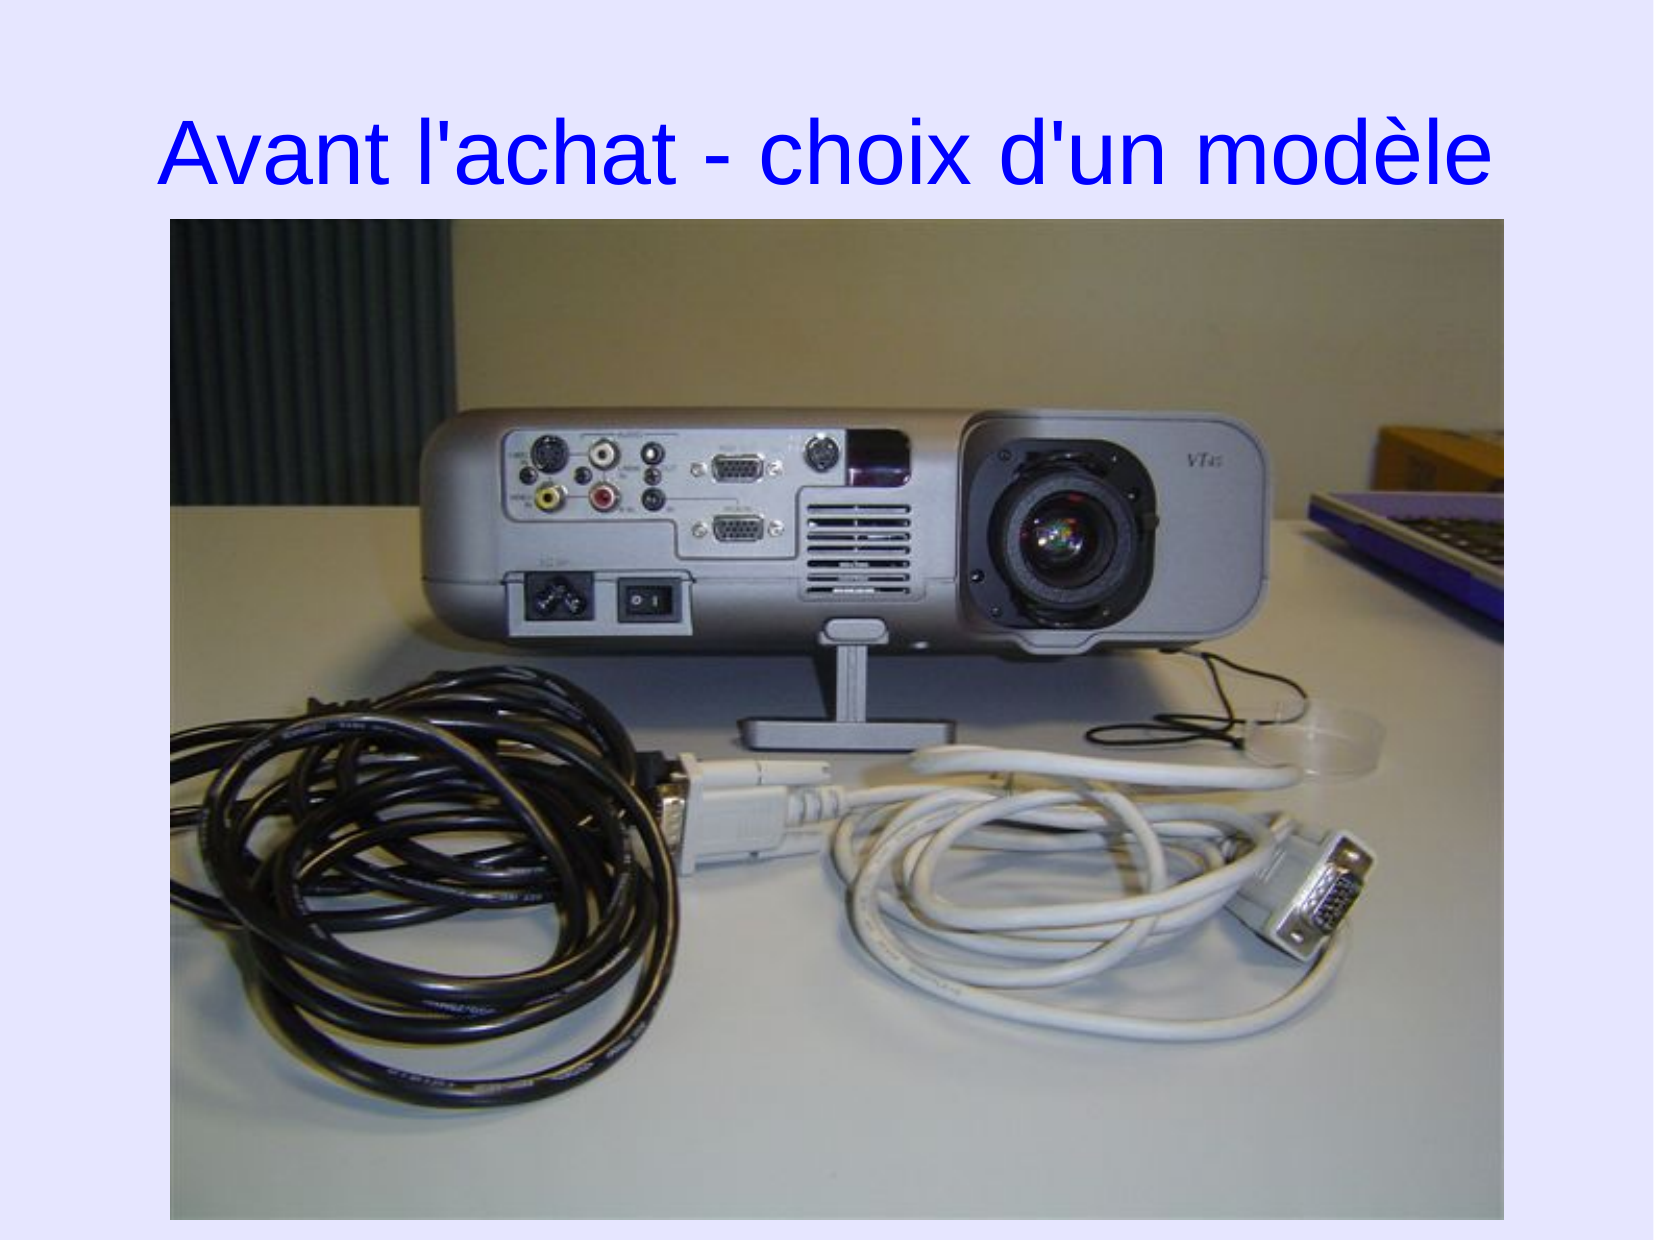

# Avant l'achat - choix d'un modèle